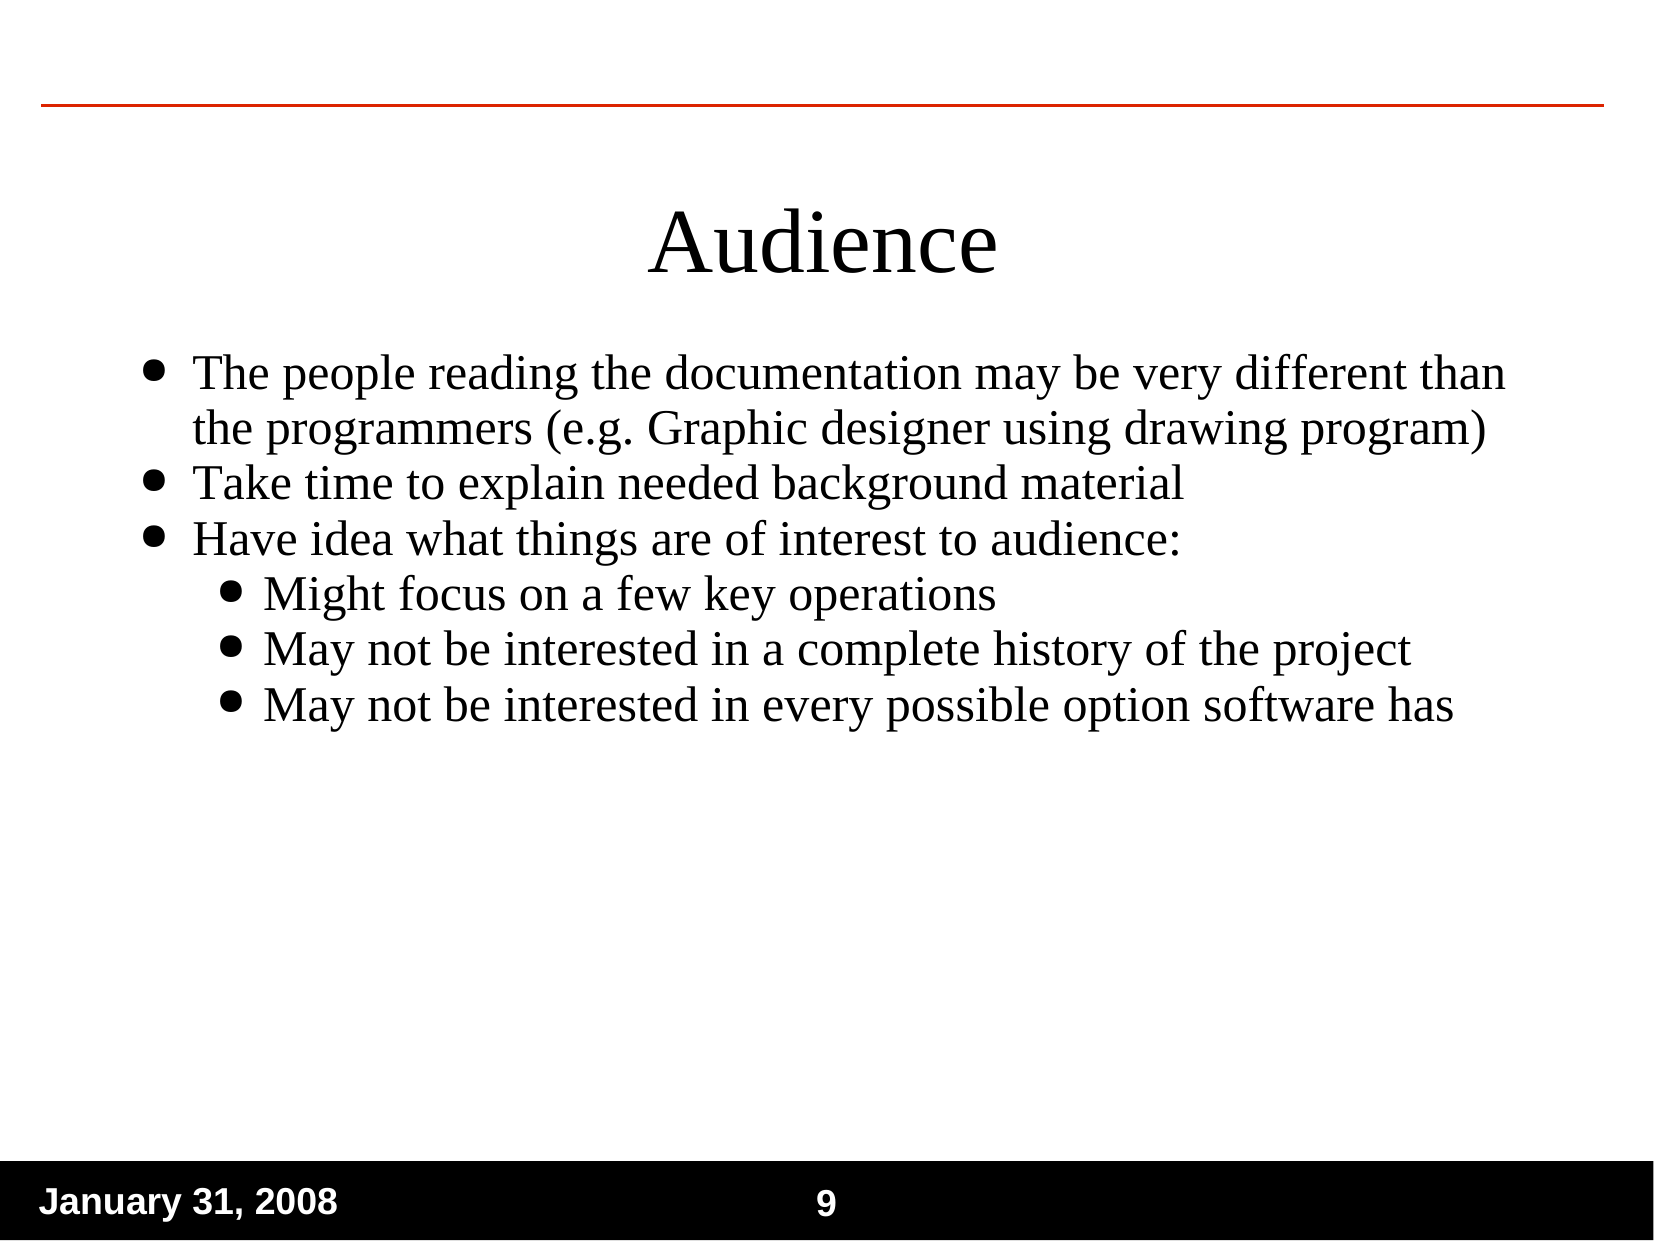

# Audience
The people reading the documentation may be very different than the programmers (e.g. Graphic designer using drawing program)
Take time to explain needed background material
Have idea what things are of interest to audience:
Might focus on a few key operations
May not be interested in a complete history of the project
May not be interested in every possible option software has